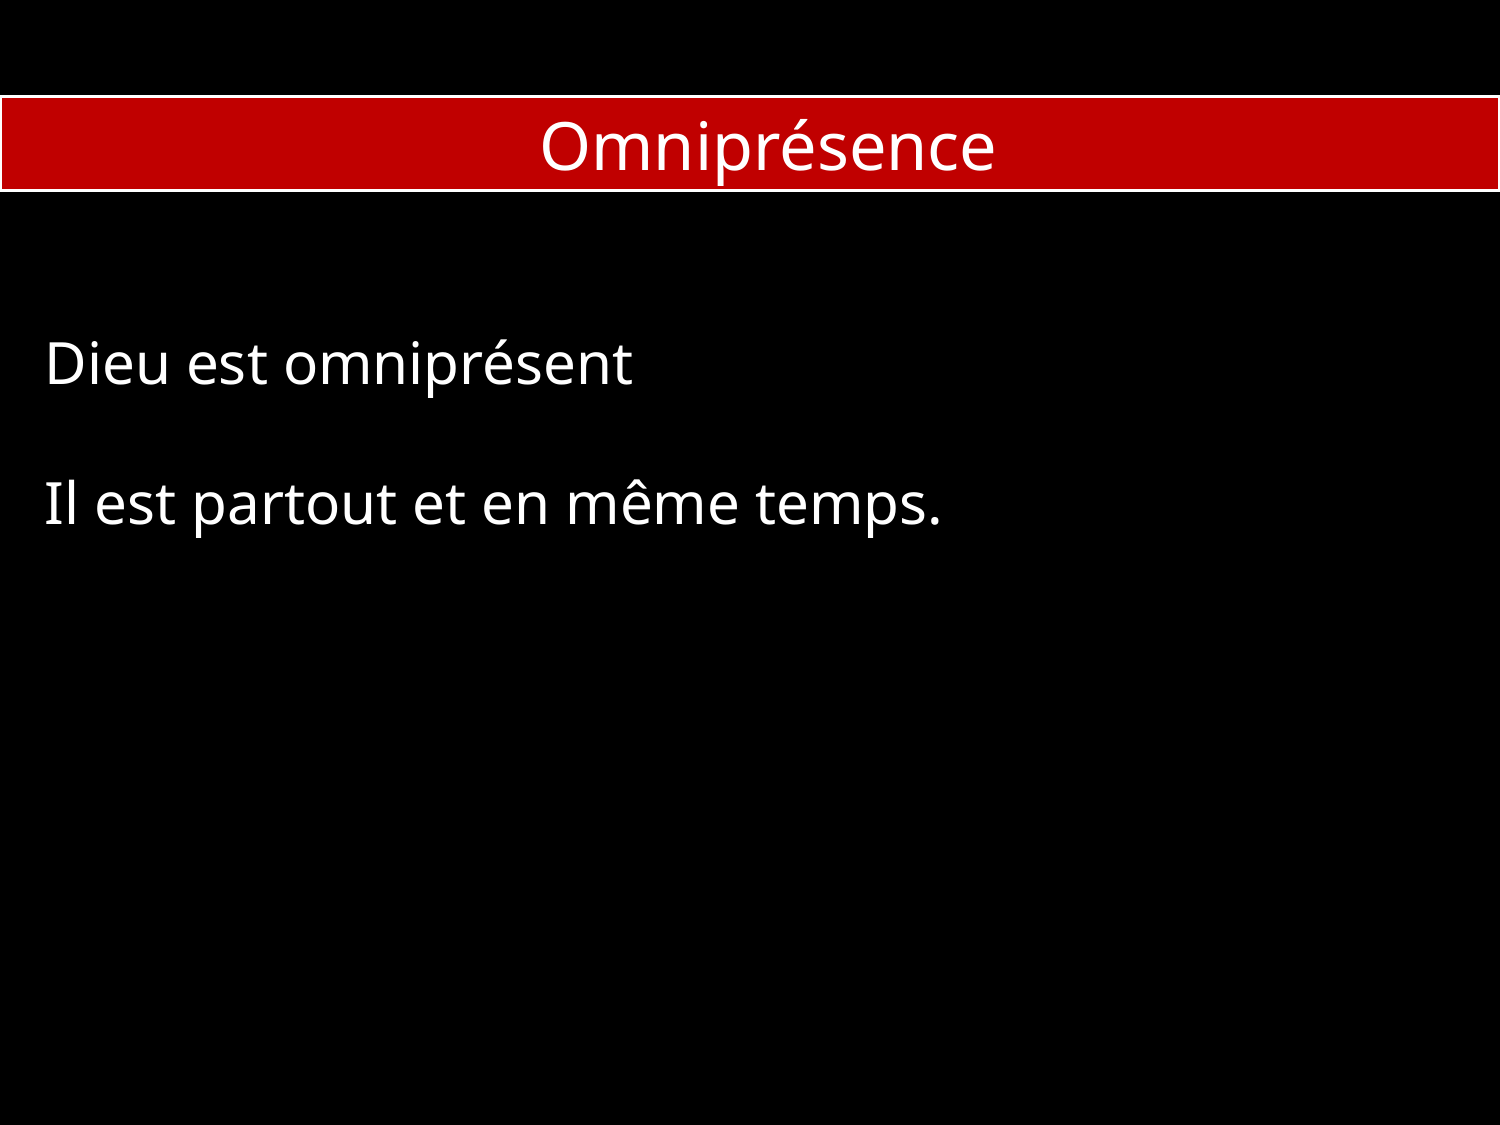

Omniprésence
Dieu est omniprésent
Il est partout et en même temps.